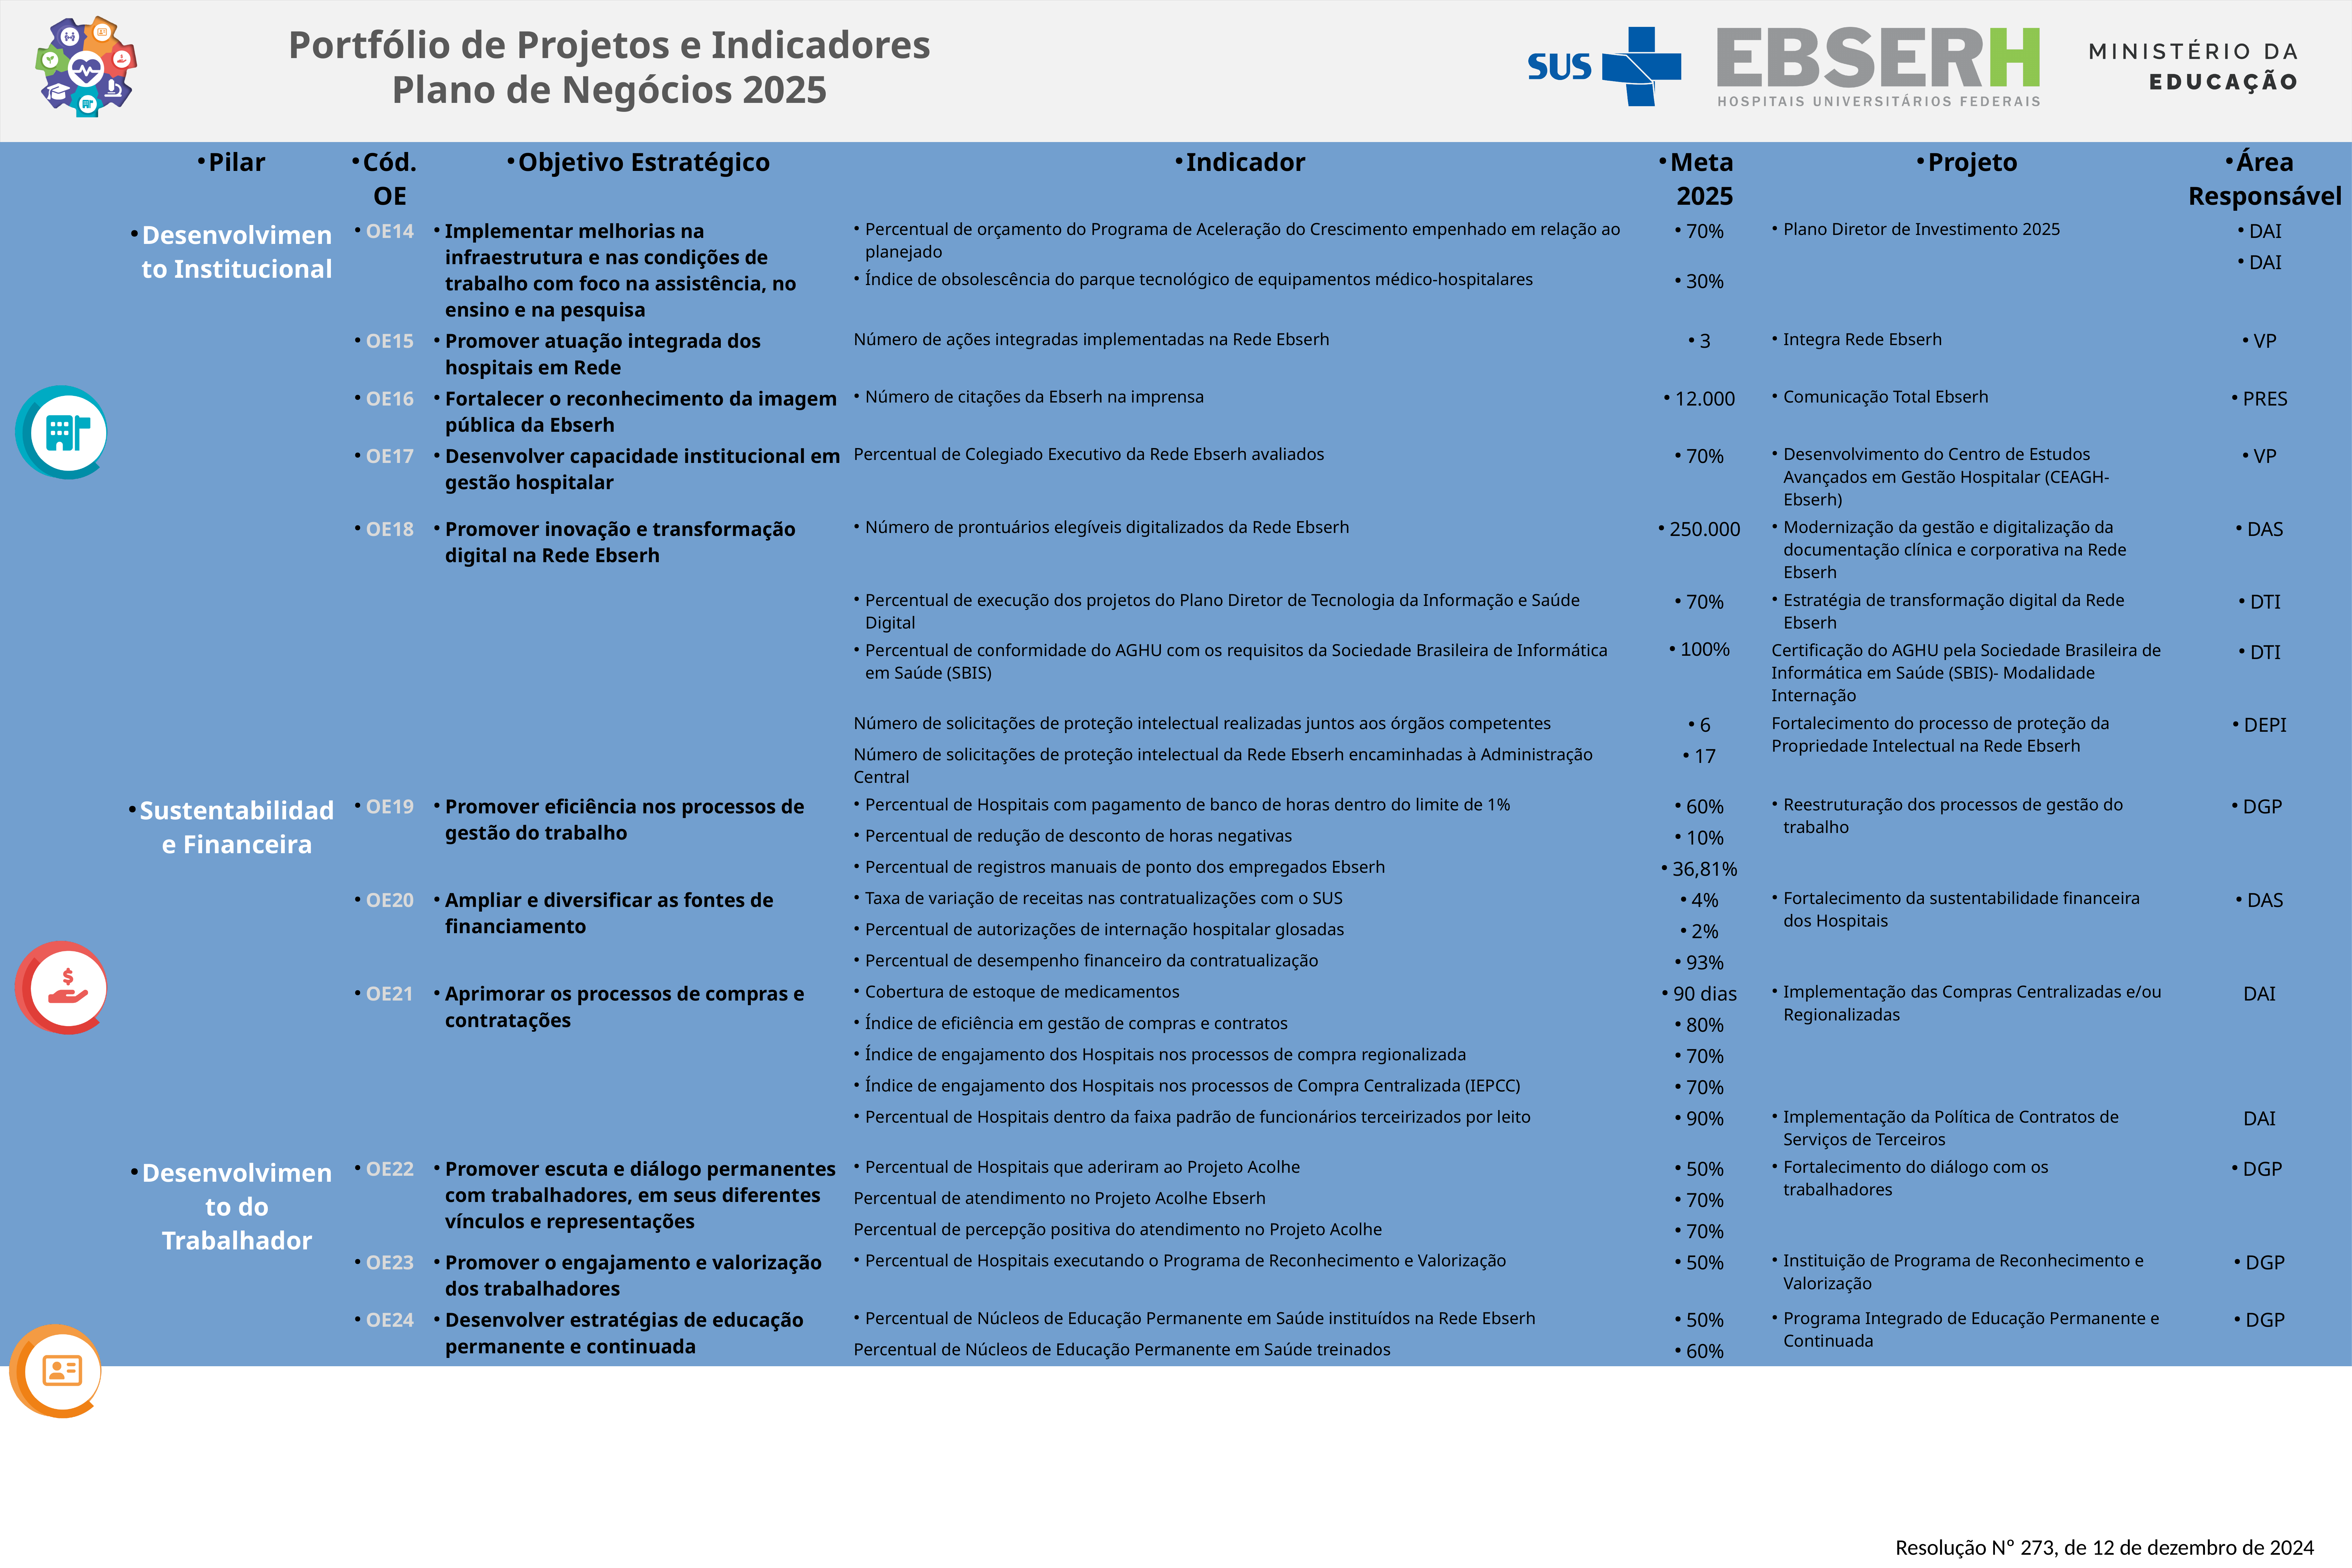

Portfólio de Projetos e Indicadores
Plano de Negócios 2025
| | Pilar | Cód. OE | Objetivo Estratégico | Indicador | Meta 2025 | Projeto | Área Responsável |
| --- | --- | --- | --- | --- | --- | --- | --- |
| | Desenvolvimento Institucional | OE14 | Implementar melhorias na infraestrutura e nas condições de trabalho com foco na assistência, no ensino e na pesquisa | Percentual de orçamento do Programa de Aceleração do Crescimento empenhado em relação ao planejado | 70% | Plano Diretor de Investimento 2025 | DAI |
| | | | | | | | DAI |
| | | | | Índice de obsolescência do parque tecnológico de equipamentos médico-hospitalares | 30% | | |
| | | OE15 | Promover atuação integrada dos hospitais em Rede | Número de ações integradas implementadas na Rede Ebserh | 3 | Integra Rede Ebserh | VP |
| | | OE16 | Fortalecer o reconhecimento da imagem pública da Ebserh | Número de citações da Ebserh na imprensa | 12.000 | Comunicação Total Ebserh | PRES |
| | | OE17 | Desenvolver capacidade institucional em gestão hospitalar | Percentual de Colegiado Executivo da Rede Ebserh avaliados | 70% | Desenvolvimento do Centro de Estudos Avançados em Gestão Hospitalar (CEAGH-Ebserh) | VP |
| | | OE18 | Promover inovação e transformação digital na Rede Ebserh | Número de prontuários elegíveis digitalizados da Rede Ebserh | 250.000 | Modernização da gestão e digitalização da documentação clínica e corporativa na Rede Ebserh | DAS |
| | | | | Percentual de execução dos projetos do Plano Diretor de Tecnologia da Informação e Saúde Digital | 70% | Estratégia de transformação digital da Rede Ebserh | DTI |
| | | | | Percentual de conformidade do AGHU com os requisitos da Sociedade Brasileira de Informática em Saúde (SBIS) | 100% | Certificação do AGHU pela Sociedade Brasileira de Informática em Saúde (SBIS)- Modalidade Internação | DTI |
| | | | | Número de solicitações de proteção intelectual realizadas juntos aos órgãos competentes | 6 | Fortalecimento do processo de proteção da Propriedade Intelectual na Rede Ebserh | DEPI |
| | | | | Número de solicitações de proteção intelectual da Rede Ebserh encaminhadas à Administração Central | 17 | | |
| | Sustentabilidade Financeira | OE19 | Promover eficiência nos processos de gestão do trabalho | Percentual de Hospitais com pagamento de banco de horas dentro do limite de 1% | 60% | Reestruturação dos processos de gestão do trabalho | DGP |
| | | | | Percentual de redução de desconto de horas negativas | 10% | | |
| | | | | Percentual de registros manuais de ponto dos empregados Ebserh | 36,81% | | |
| | | OE20 | Ampliar e diversificar as fontes de financiamento | Taxa de variação de receitas nas contratualizações com o SUS | 4% | Fortalecimento da sustentabilidade financeira dos Hospitais | DAS |
| | | | | Percentual de autorizações de internação hospitalar glosadas | 2% | | |
| | | | | Percentual de desempenho financeiro da contratualização | 93% | | |
| | | OE21 | Aprimorar os processos de compras e contratações | Cobertura de estoque de medicamentos | 90 dias | Implementação das Compras Centralizadas e/ou Regionalizadas | DAI |
| | | | | Índice de eficiência em gestão de compras e contratos | 80% | | |
| | | | | Índice de engajamento dos Hospitais nos processos de compra regionalizada | 70% | | |
| | | | | Índice de engajamento dos Hospitais nos processos de Compra Centralizada (IEPCC) | 70% | | |
| | | | | Percentual de Hospitais dentro da faixa padrão de funcionários terceirizados por leito | 90% | Implementação da Política de Contratos de Serviços de Terceiros | DAI |
| | Desenvolvimento do Trabalhador | OE22 | Promover escuta e diálogo permanentes com trabalhadores, em seus diferentes vínculos e representações | Percentual de Hospitais que aderiram ao Projeto Acolhe | 50% | Fortalecimento do diálogo com os trabalhadores | DGP |
| | | | | Percentual de atendimento no Projeto Acolhe Ebserh | 70% | | |
| | | | | Percentual de percepção positiva do atendimento no Projeto Acolhe | 70% | | |
| | | OE23 | Promover o engajamento e valorização dos trabalhadores | Percentual de Hospitais executando o Programa de Reconhecimento e Valorização | 50% | Instituição de Programa de Reconhecimento e Valorização | DGP |
| | | OE24 | Desenvolver estratégias de educação permanente e continuada | Percentual de Núcleos de Educação Permanente em Saúde instituídos na Rede Ebserh | 50% | Programa Integrado de Educação Permanente e Continuada | DGP |
| | | | | Percentual de Núcleos de Educação Permanente em Saúde treinados | 60% | | |
Resolução Nº 273, de 12 de dezembro de 2024